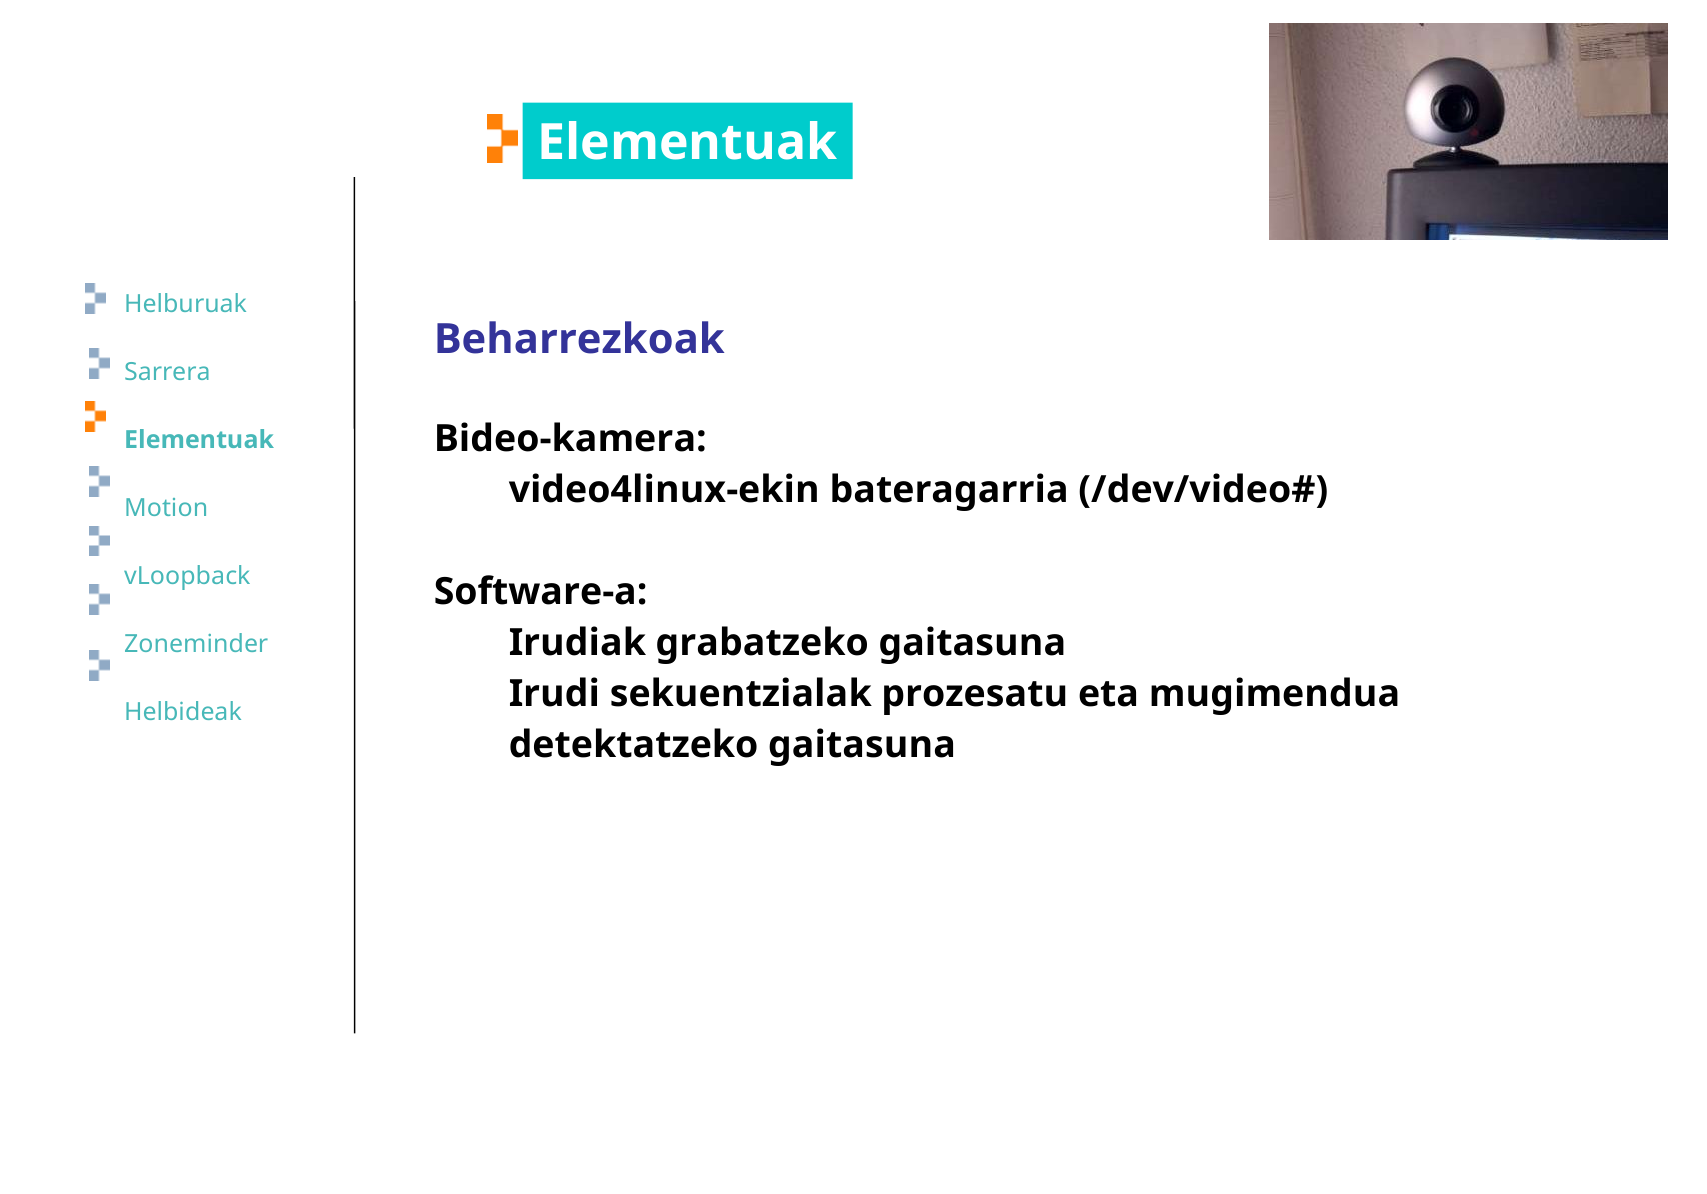

Elementuak
Beharrezkoak
Bideo-kamera:
video4linux-ekin bateragarria (/dev/video#)
Software-a:
Irudiak grabatzeko gaitasuna
Irudi sekuentzialak prozesatu eta mugimendua detektatzeko gaitasuna
Helburuak
Sarrera
Elementuak
Motion
vLoopback
Zoneminder
Helbideak